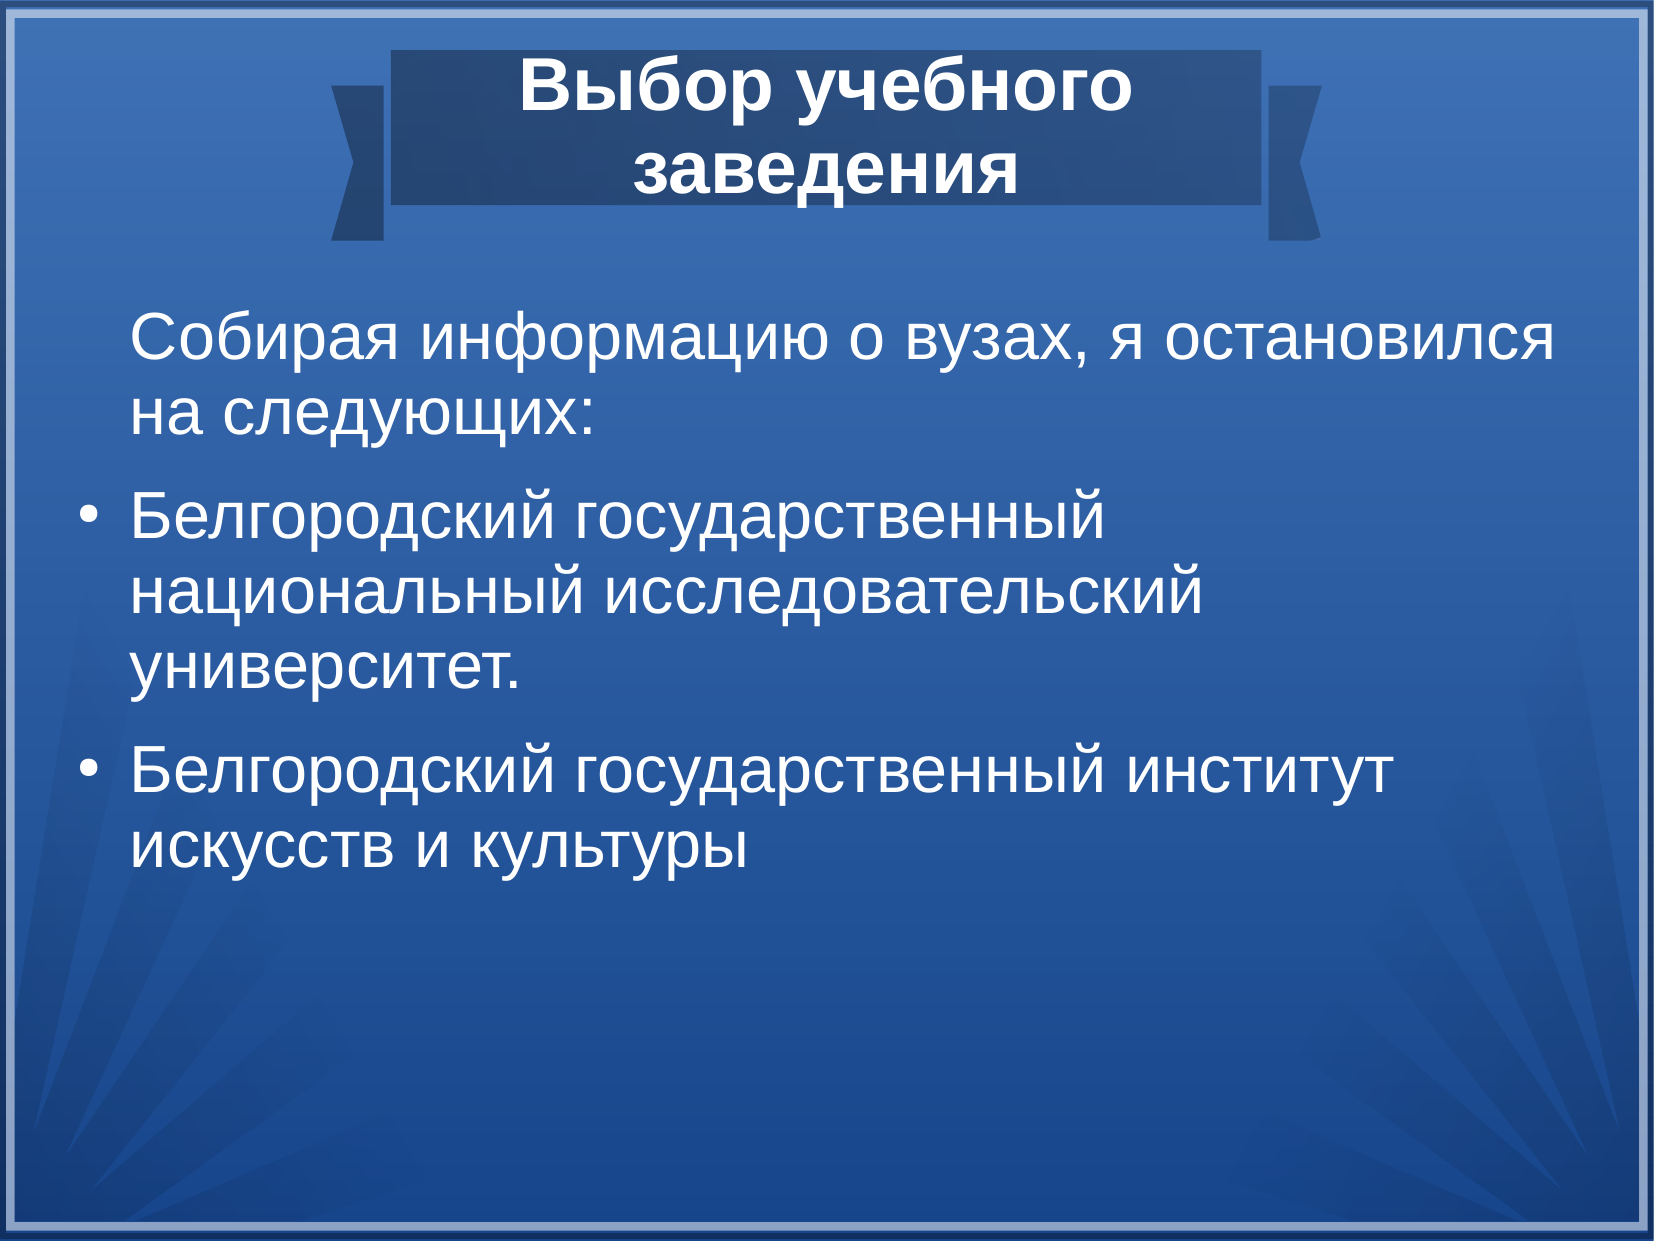

# Выбор учебного заведения
Собирая информацию о вузах, я остановился на следующих:
Белгородский государственный национальный исследовательский университет.
Белгородский государственный институт искусств и культуры